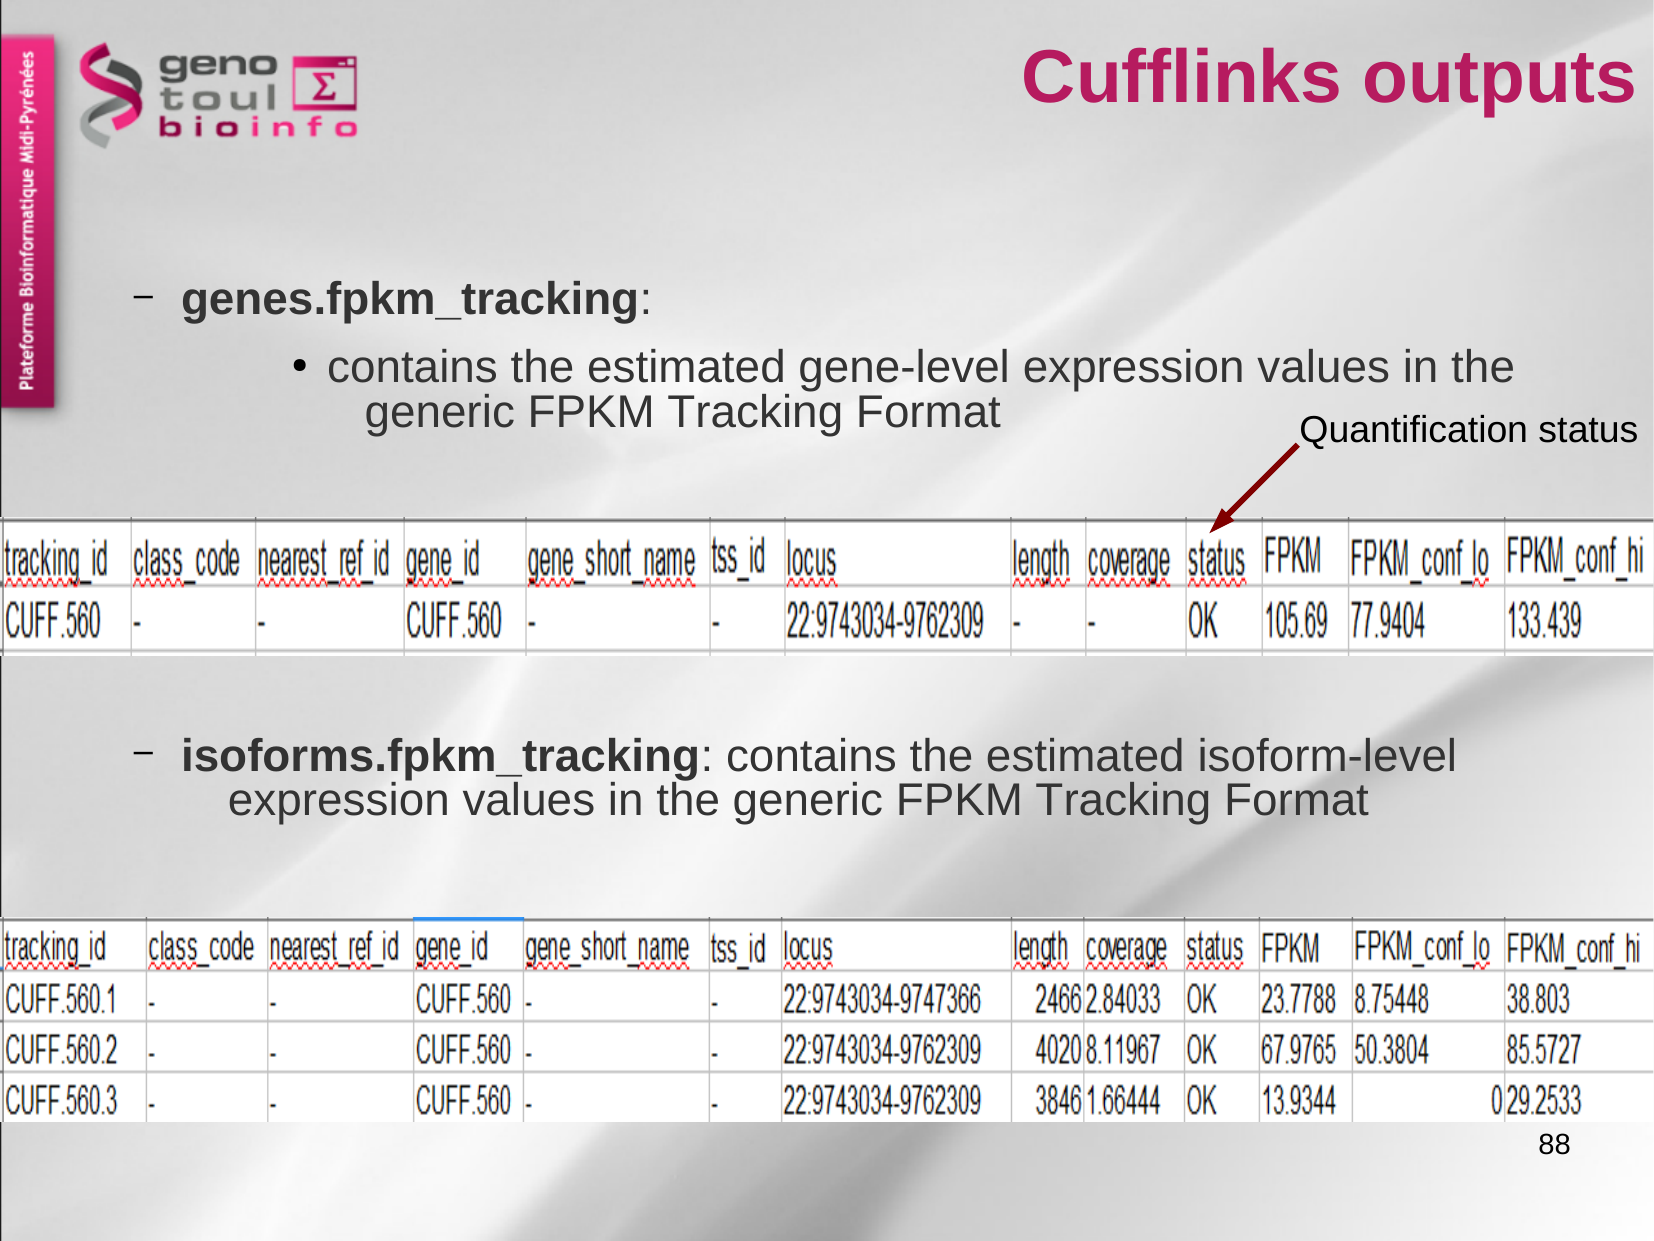

Cufflinks outputs
# genes.fpkm_tracking:
contains the estimated gene-level expression values in the generic FPKM Tracking Format
isoforms.fpkm_tracking: contains the estimated isoform-level expression values in the generic FPKM Tracking Format
Quantification status